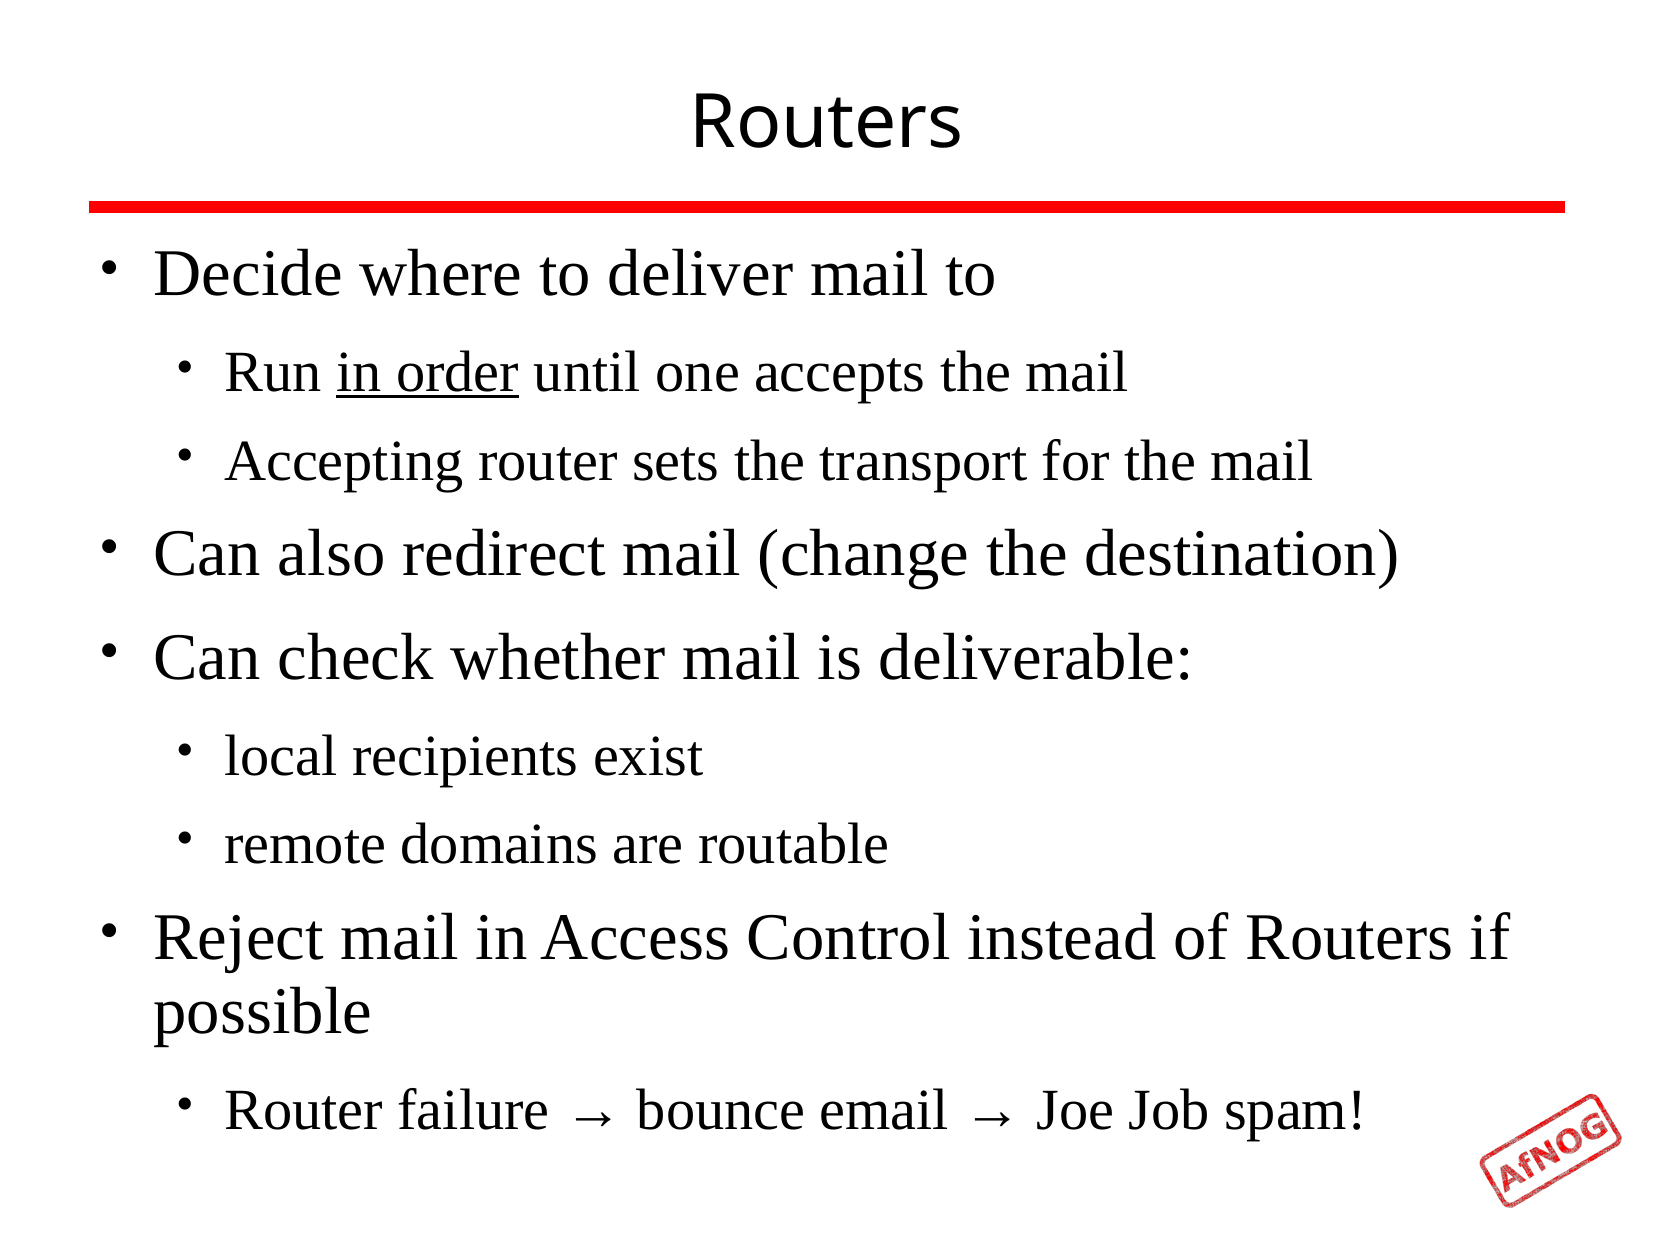

# Routers
Decide where to deliver mail to
Run in order until one accepts the mail
Accepting router sets the transport for the mail
Can also redirect mail (change the destination)
Can check whether mail is deliverable:
local recipients exist
remote domains are routable
Reject mail in Access Control instead of Routers if possible
Router failure → bounce email → Joe Job spam!